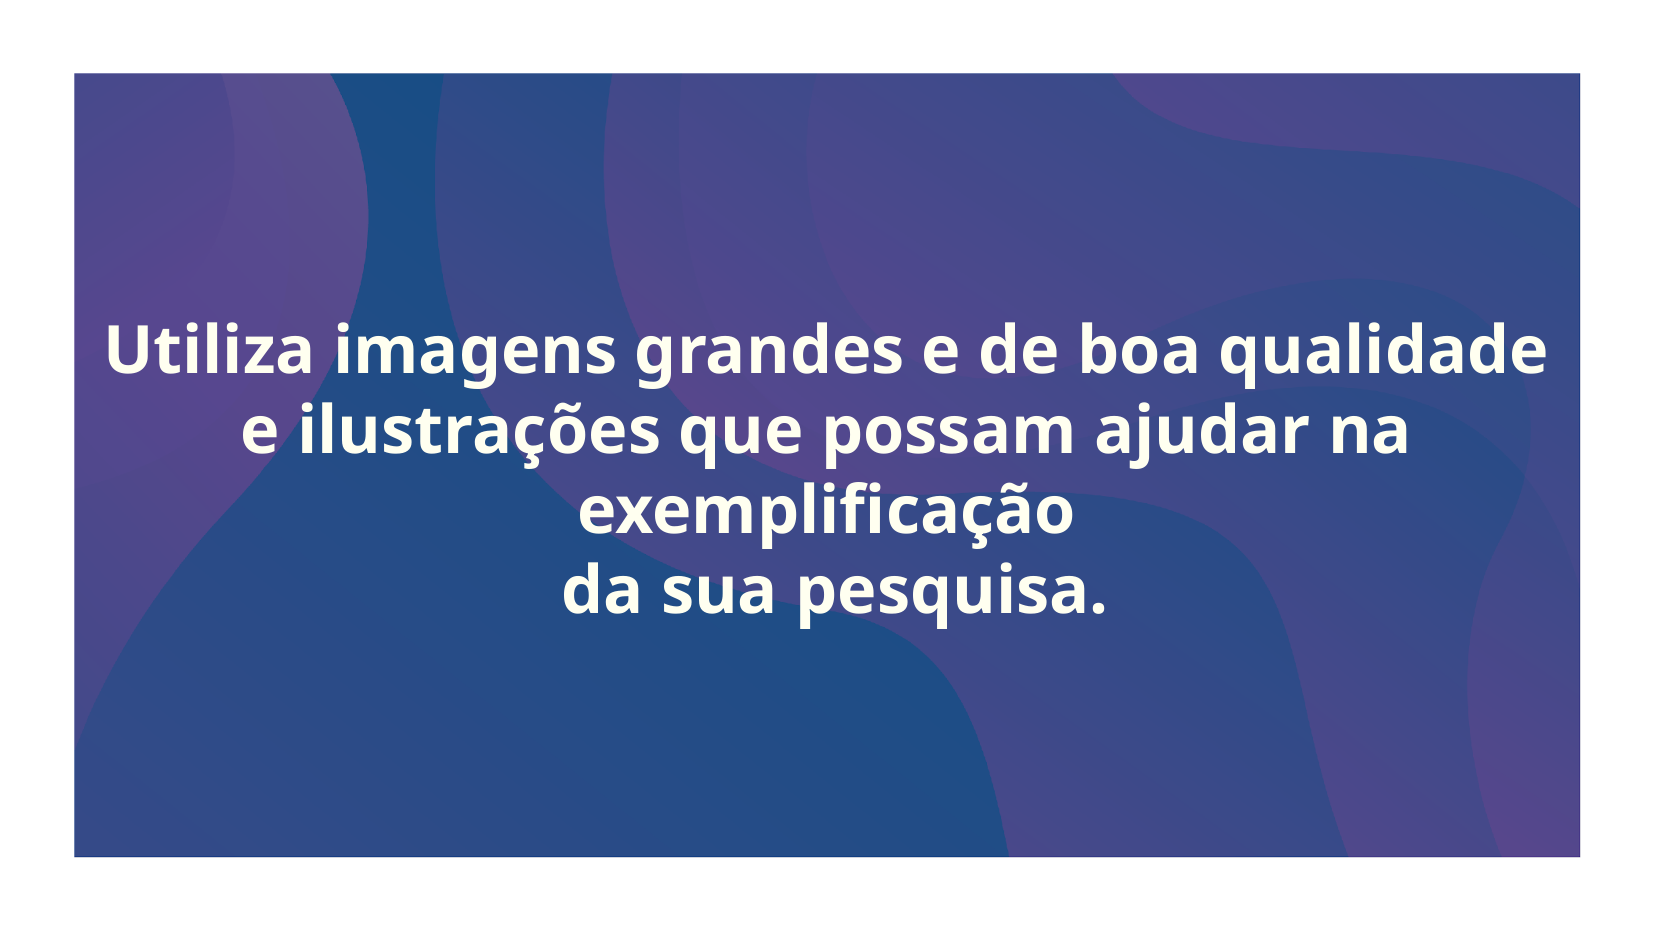

Utiliza imagens grandes e de boa qualidade e ilustrações que possam ajudar na exemplificação
 da sua pesquisa.